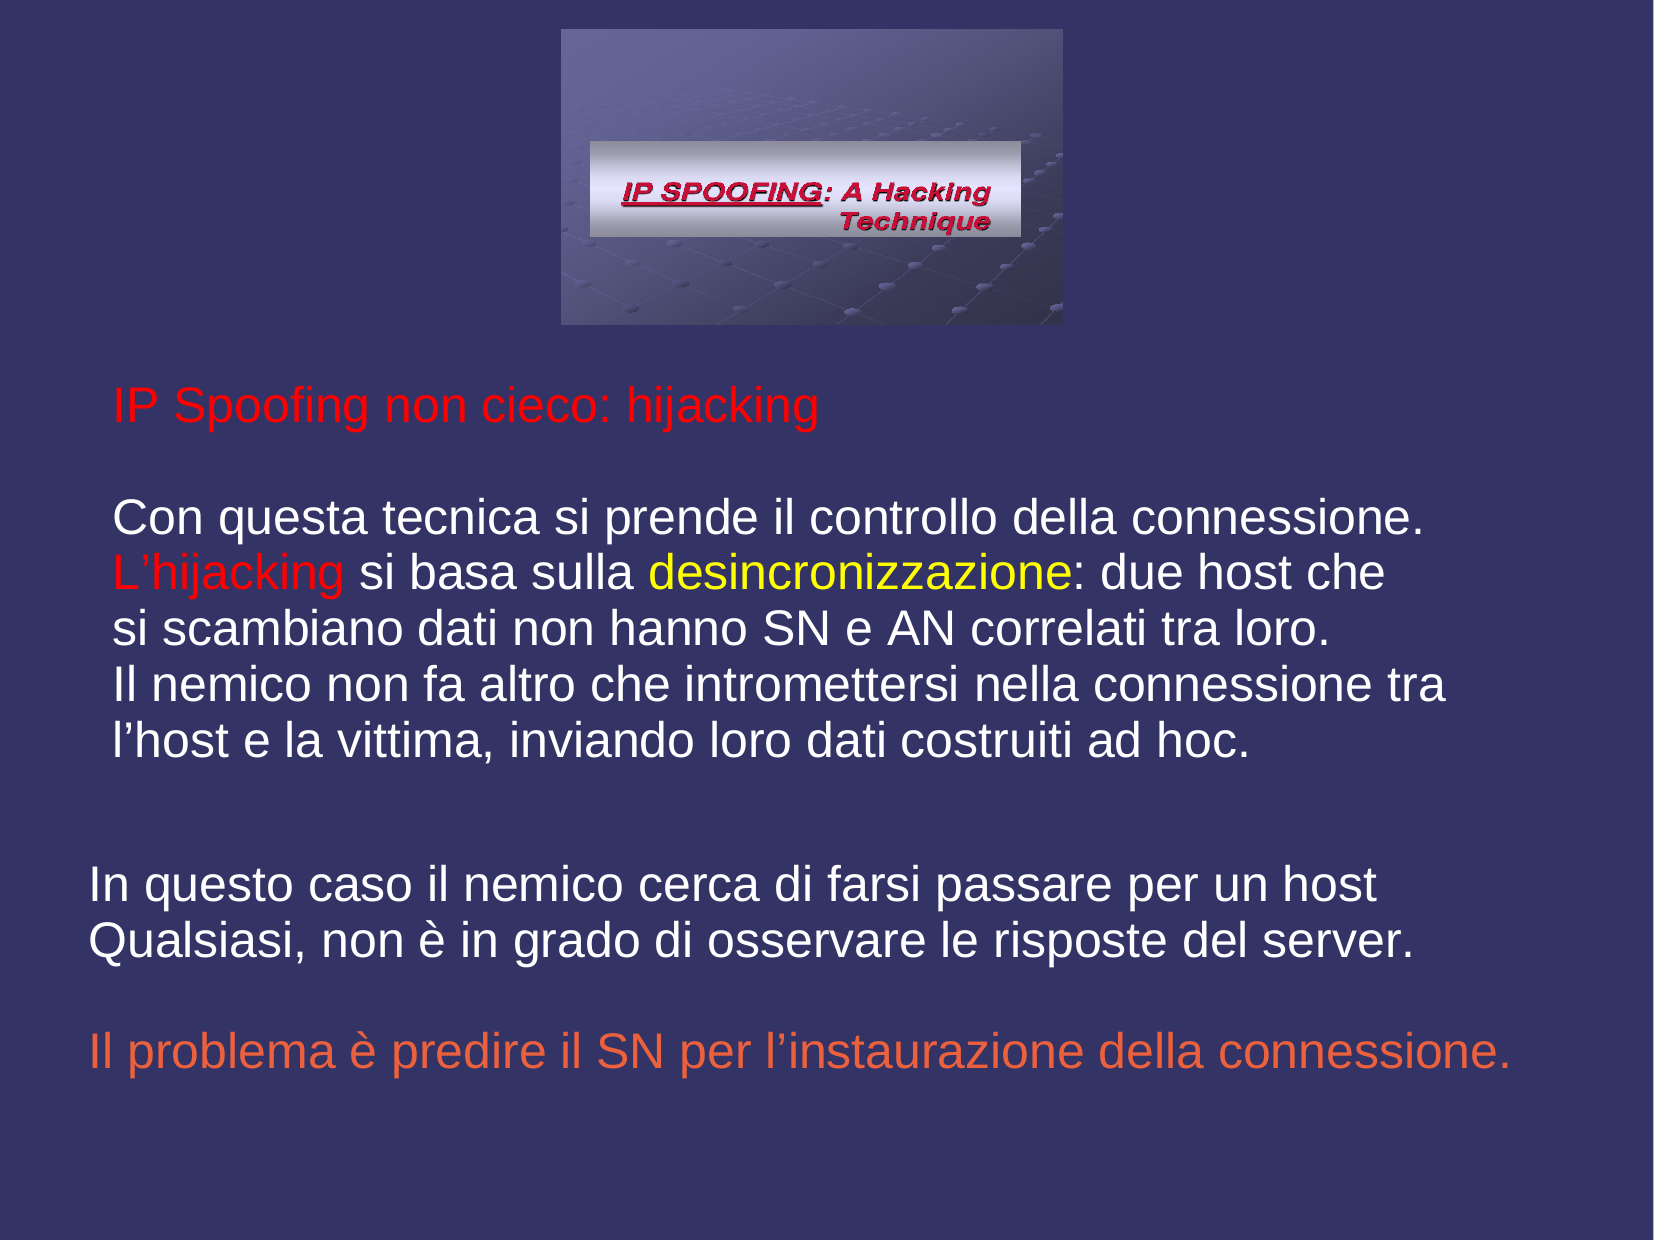

IP Spoofing non cieco: hijacking
Con questa tecnica si prende il controllo della connessione.
L’hijacking si basa sulla desincronizzazione: due host che
si scambiano dati non hanno SN e AN correlati tra loro.
Il nemico non fa altro che intromettersi nella connessione tra
l’host e la vittima, inviando loro dati costruiti ad hoc.
In questo caso il nemico cerca di farsi passare per un host
Qualsiasi, non è in grado di osservare le risposte del server.
Il problema è predire il SN per l’instaurazione della connessione.